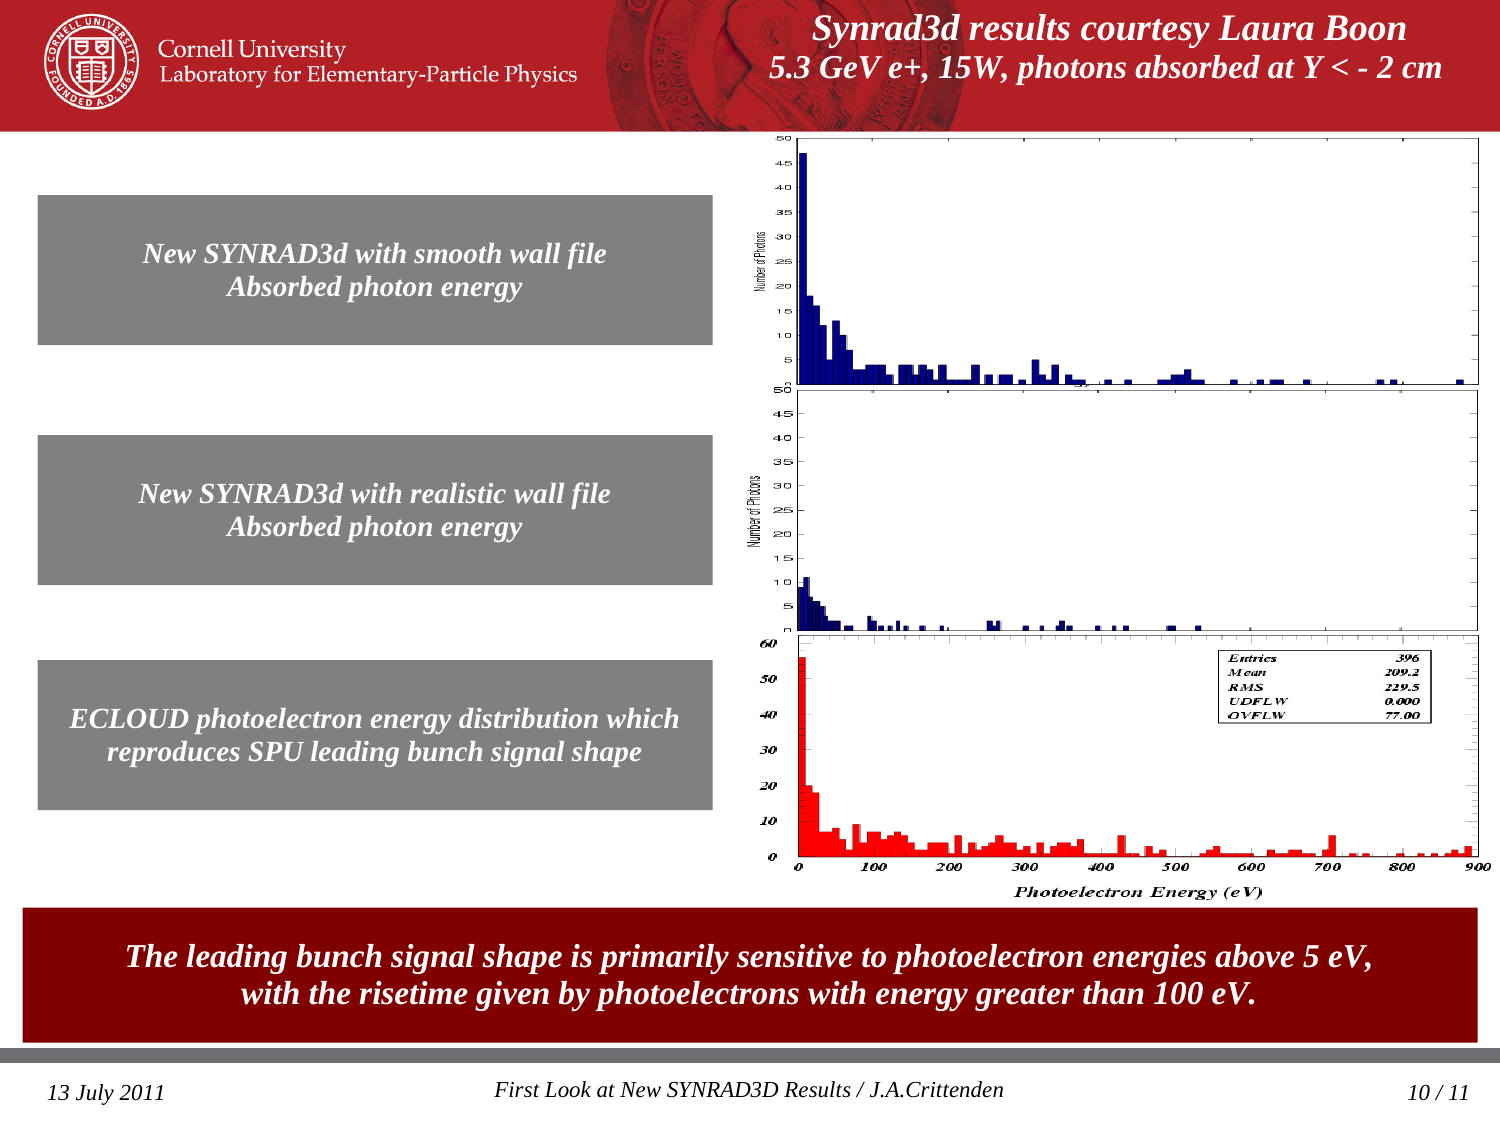

Synrad3d results courtesy Laura Boon
5.3 GeV e+, 15W, photons absorbed at Y < - 2 cm
New SYNRAD3d with smooth wall file
Absorbed photon energy
New SYNRAD3d with realistic wall file
Absorbed photon energy
ECLOUD photoelectron energy distribution which reproduces SPU leading bunch signal shape
The leading bunch signal shape is primarily sensitive to photoelectron energies above 5 eV,
with the risetime given by photoelectrons with energy greater than 100 eV.